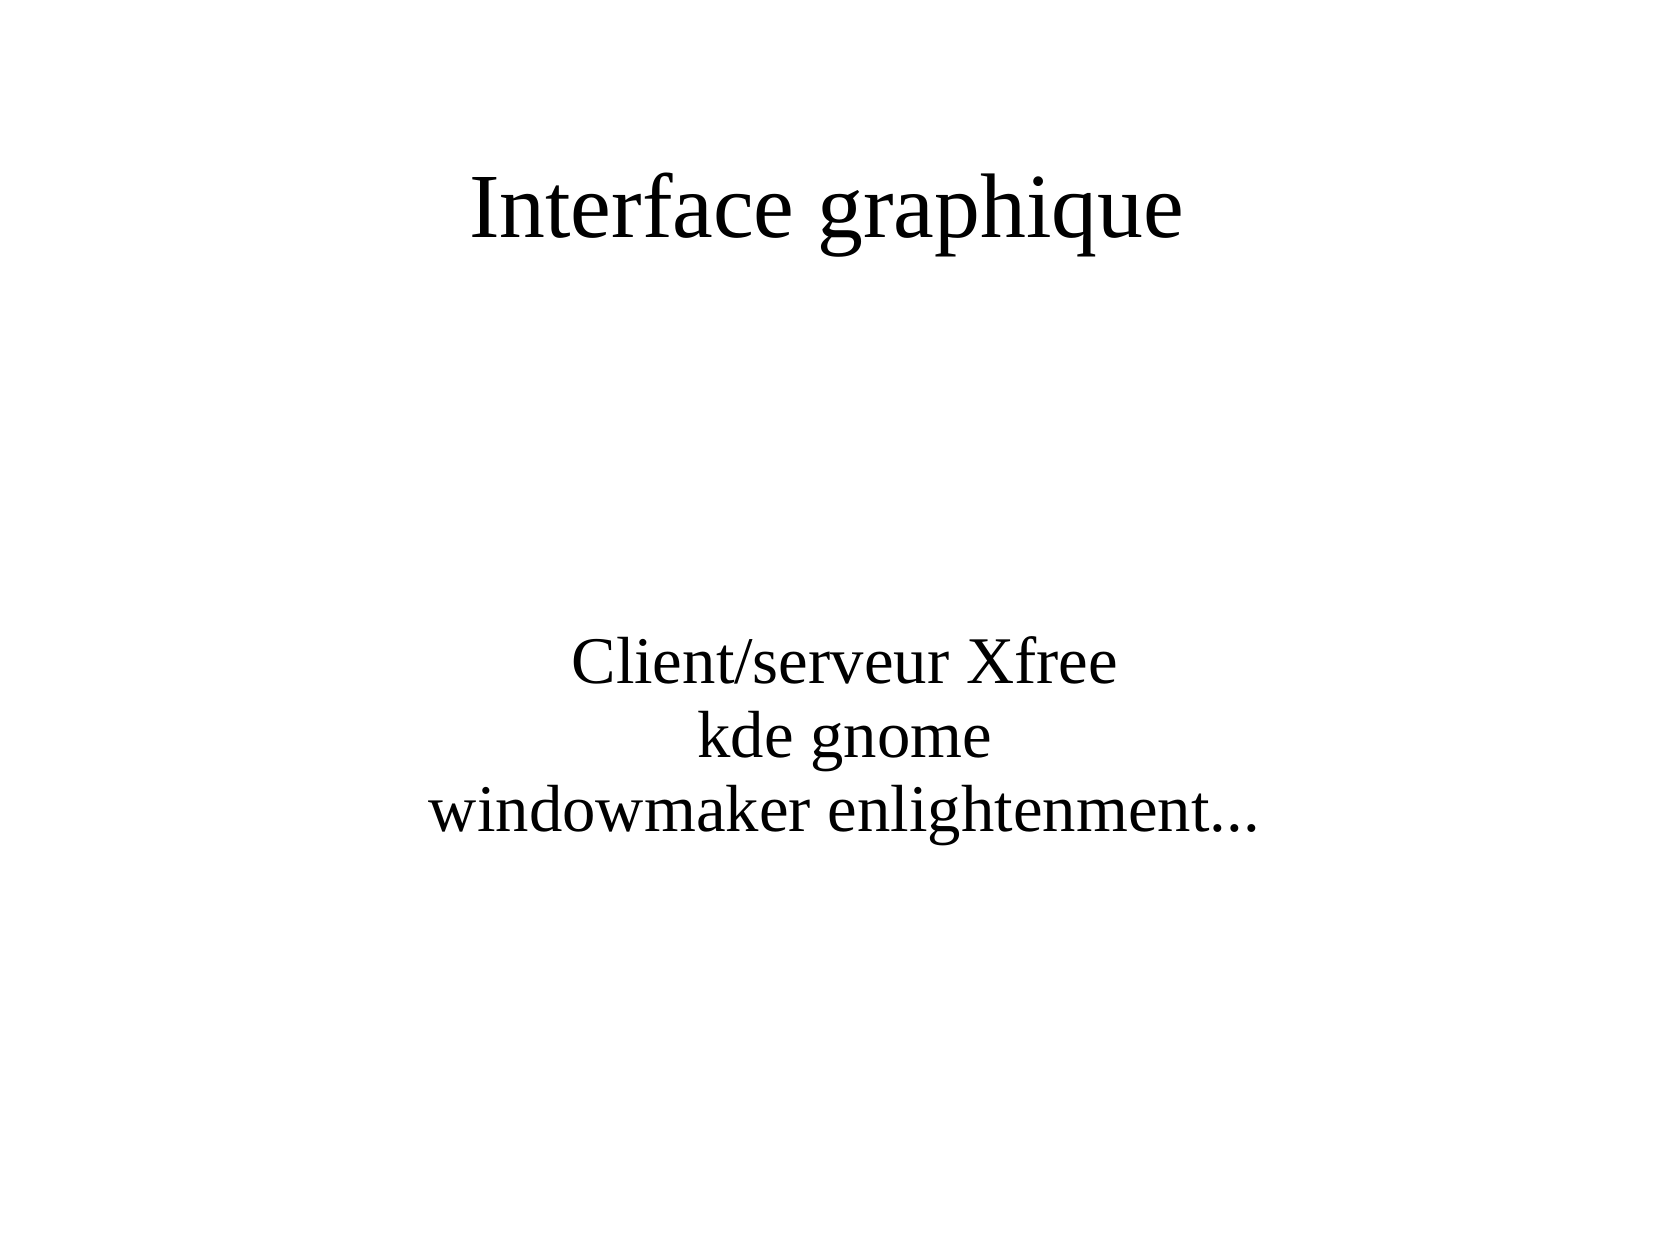

# Interface graphique
Client/serveur Xfree
kde gnome
windowmaker enlightenment...